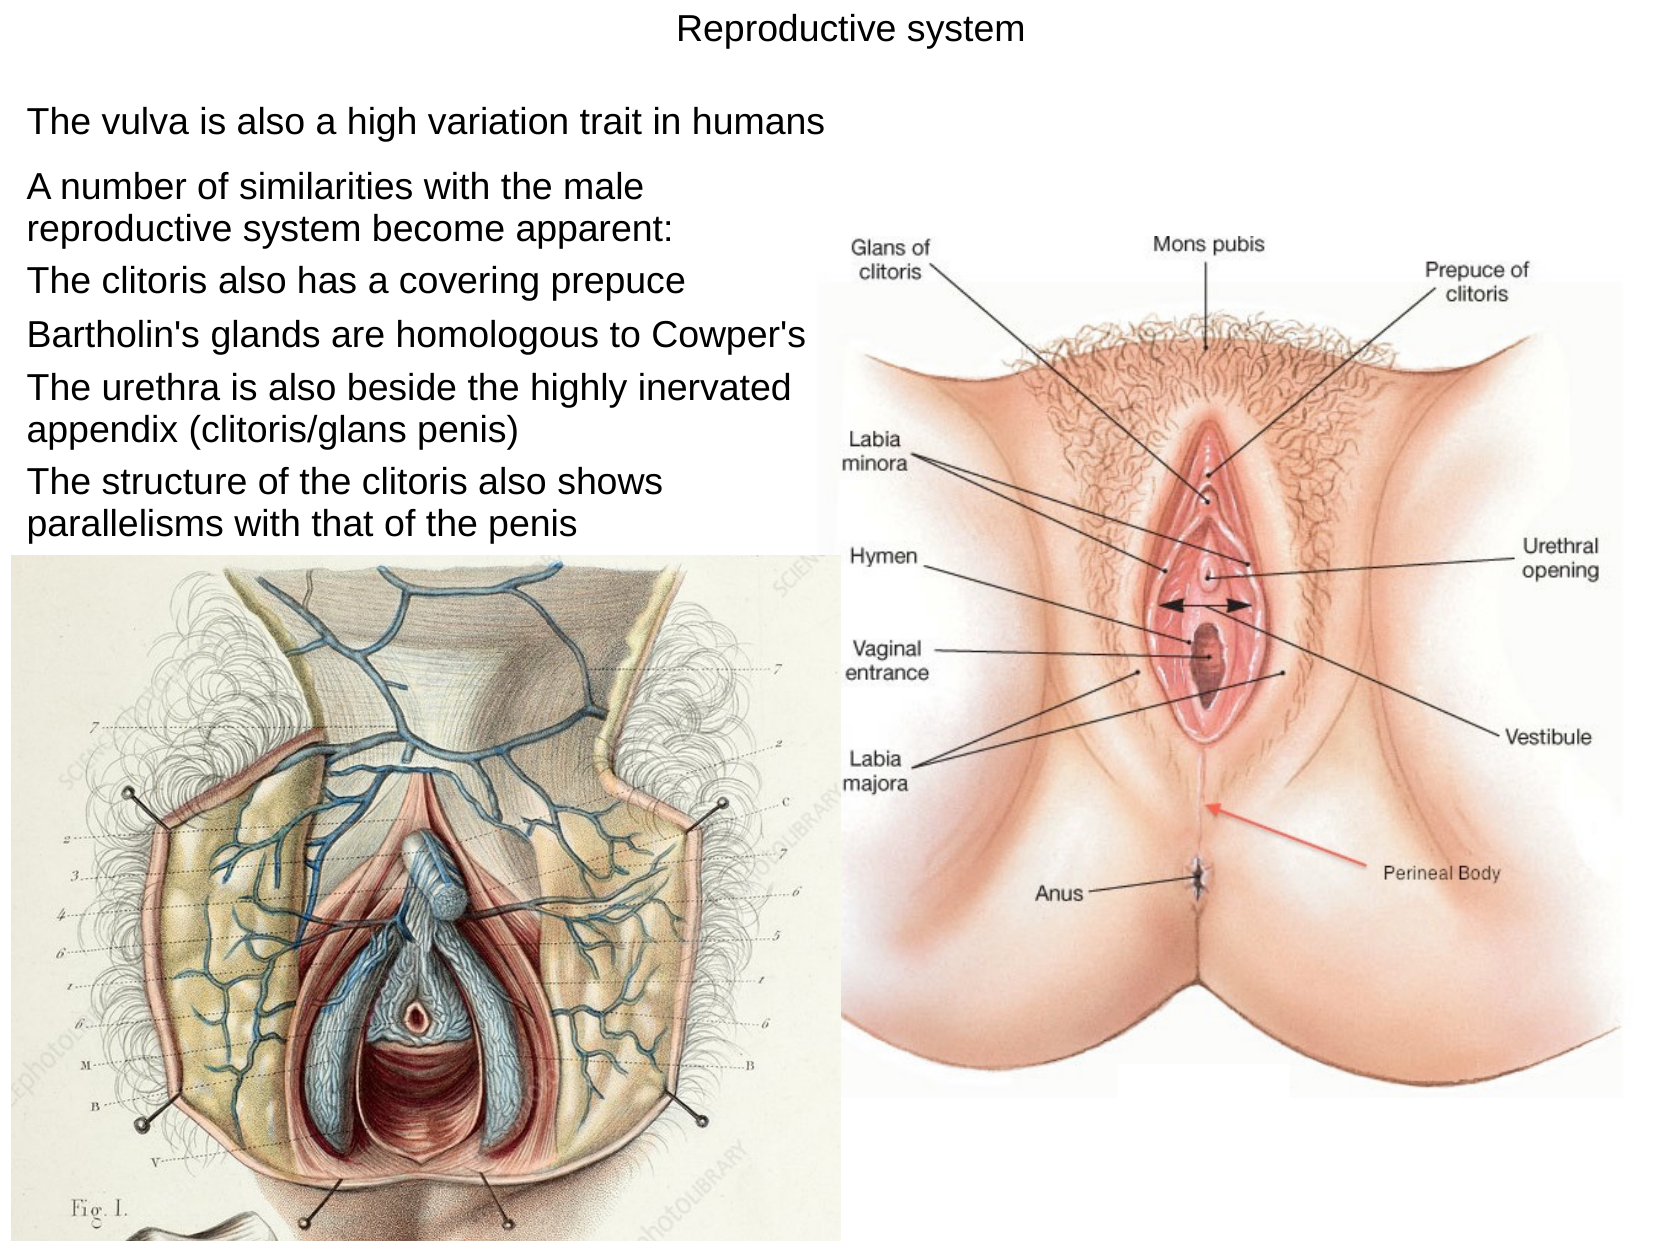

Reproductive system
The vulva is also a high variation trait in humans
A number of similarities with the male reproductive system become apparent:
The clitoris also has a covering prepuce
Bartholin's glands are homologous to Cowper's
The urethra is also beside the highly inervated appendix (clitoris/glans penis)
The structure of the clitoris also shows parallelisms with that of the penis